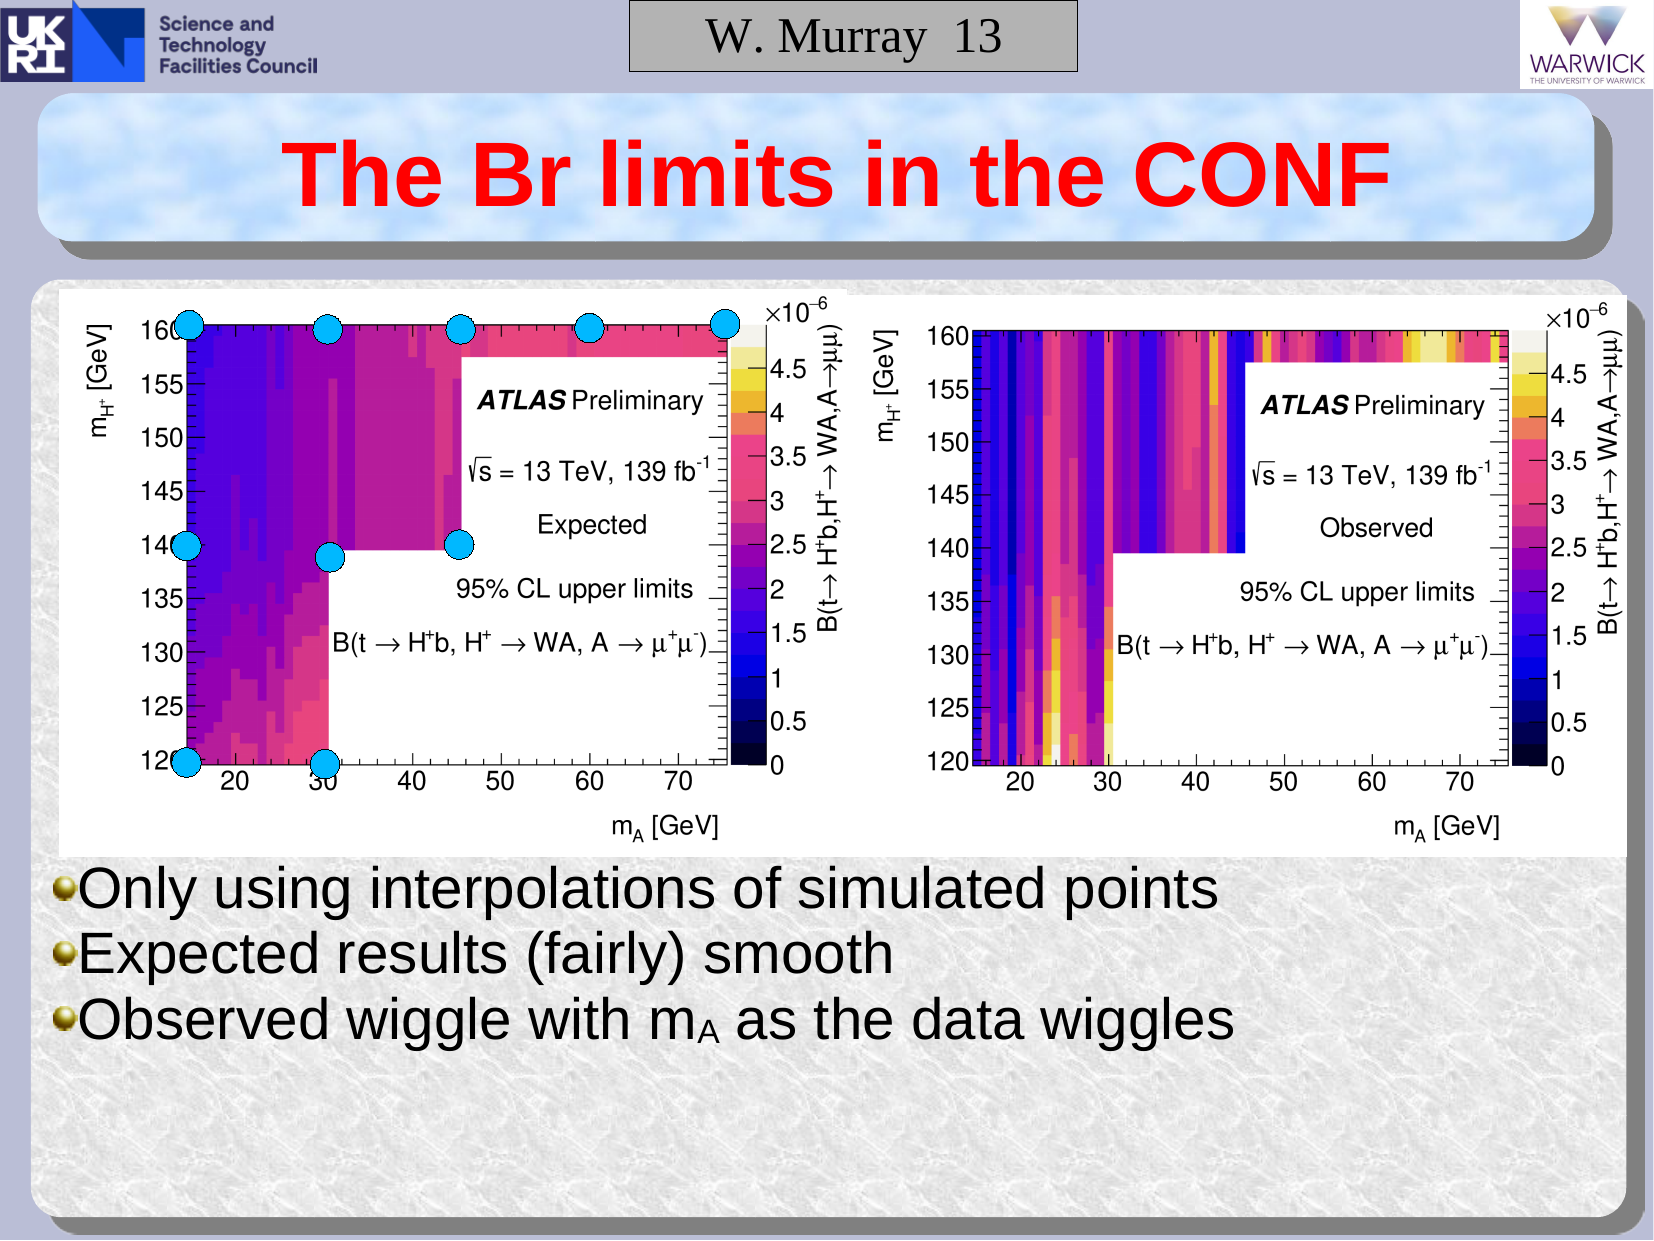

# The Br limits in the CONF
Only using interpolations of simulated points
Expected results (fairly) smooth
Observed wiggle with mA as the data wiggles